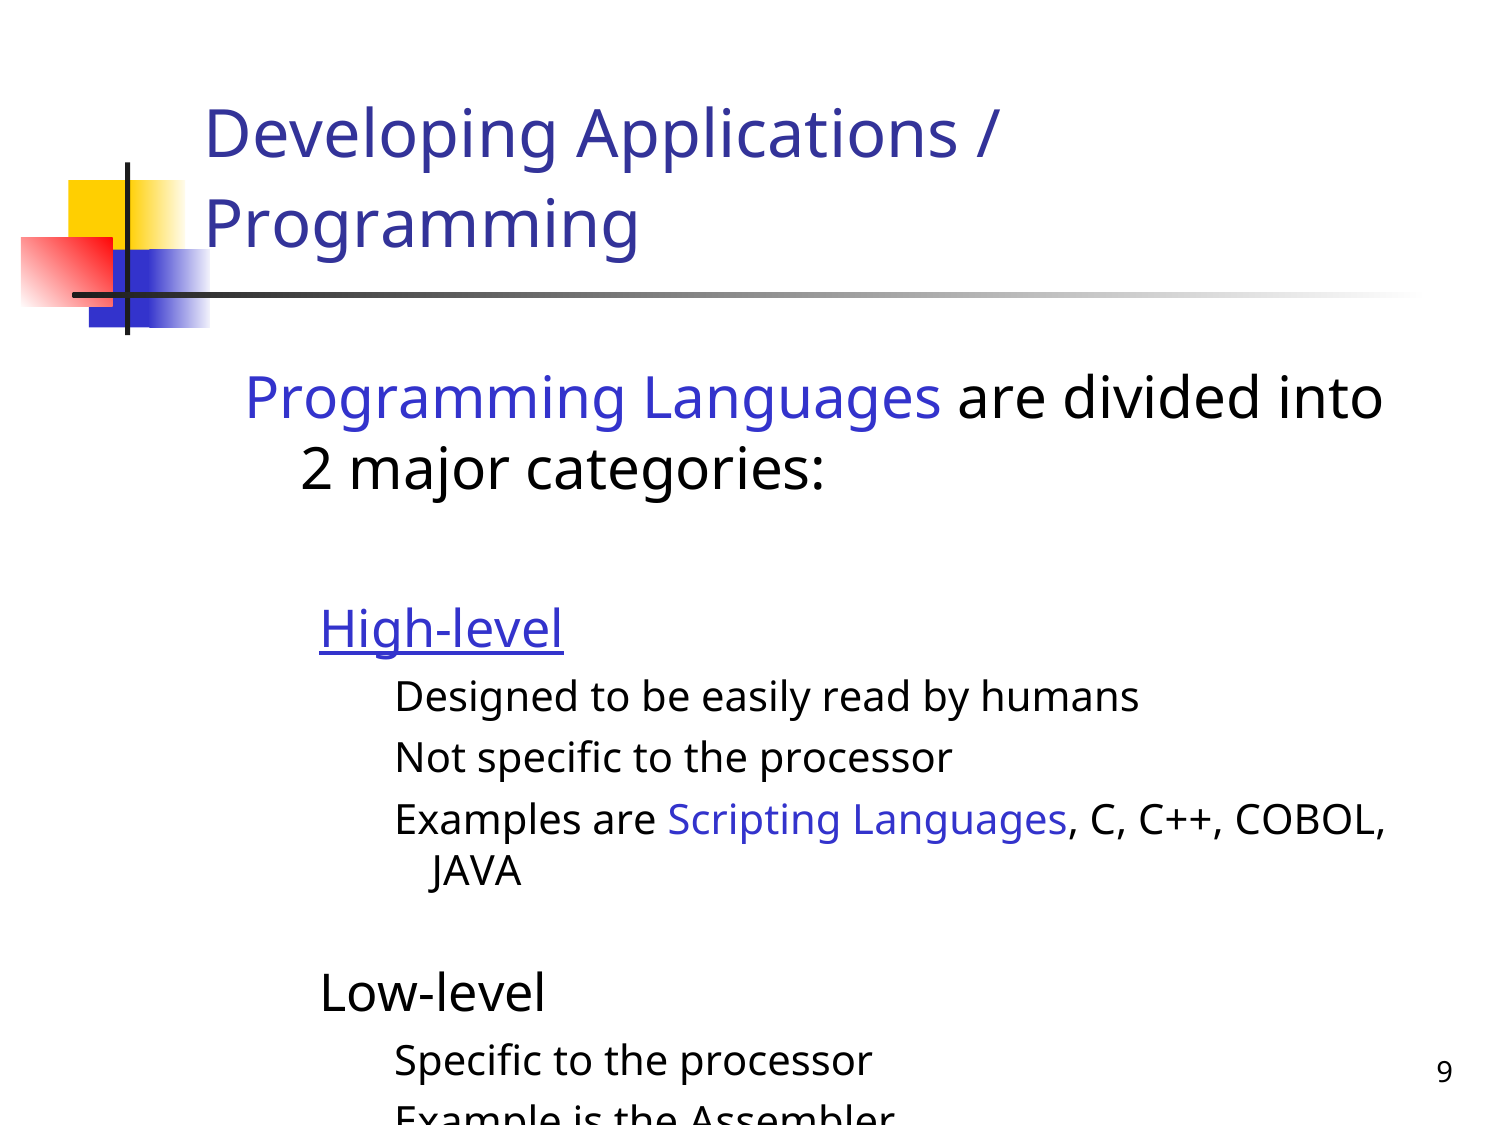

# Developing Applications / Programming
Programming Languages are divided into 2 major categories:
High-level
Designed to be easily read by humans
Not specific to the processor
Examples are Scripting Languages, C, C++, COBOL, JAVA
Low-level
Specific to the processor
Example is the Assembler
9